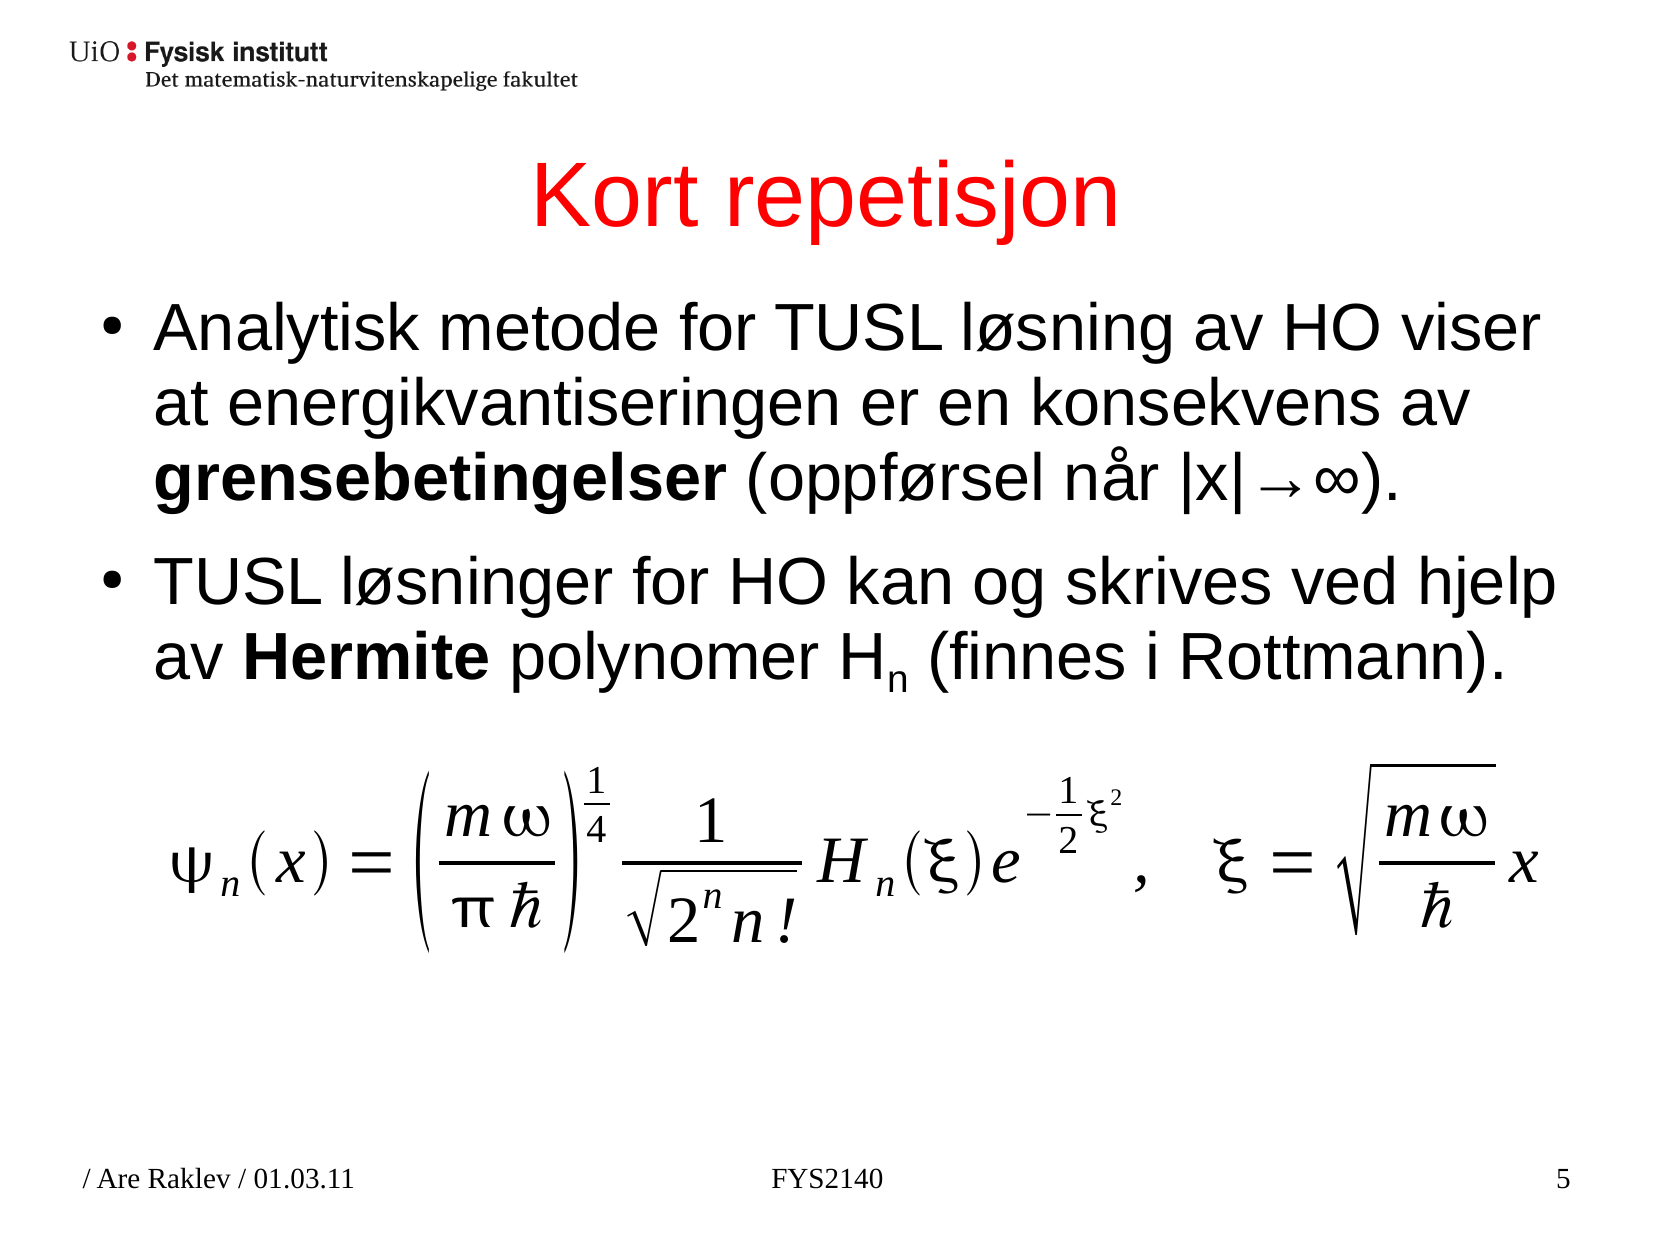

# Kort repetisjon
Analytisk metode for TUSL løsning av HO viser at energikvantiseringen er en konsekvens av grensebetingelser (oppførsel når |x|→∞).
TUSL løsninger for HO kan og skrives ved hjelp av Hermite polynomer Hn (finnes i Rottmann).
/ Are Raklev / 01.03.11
FYS2140
5